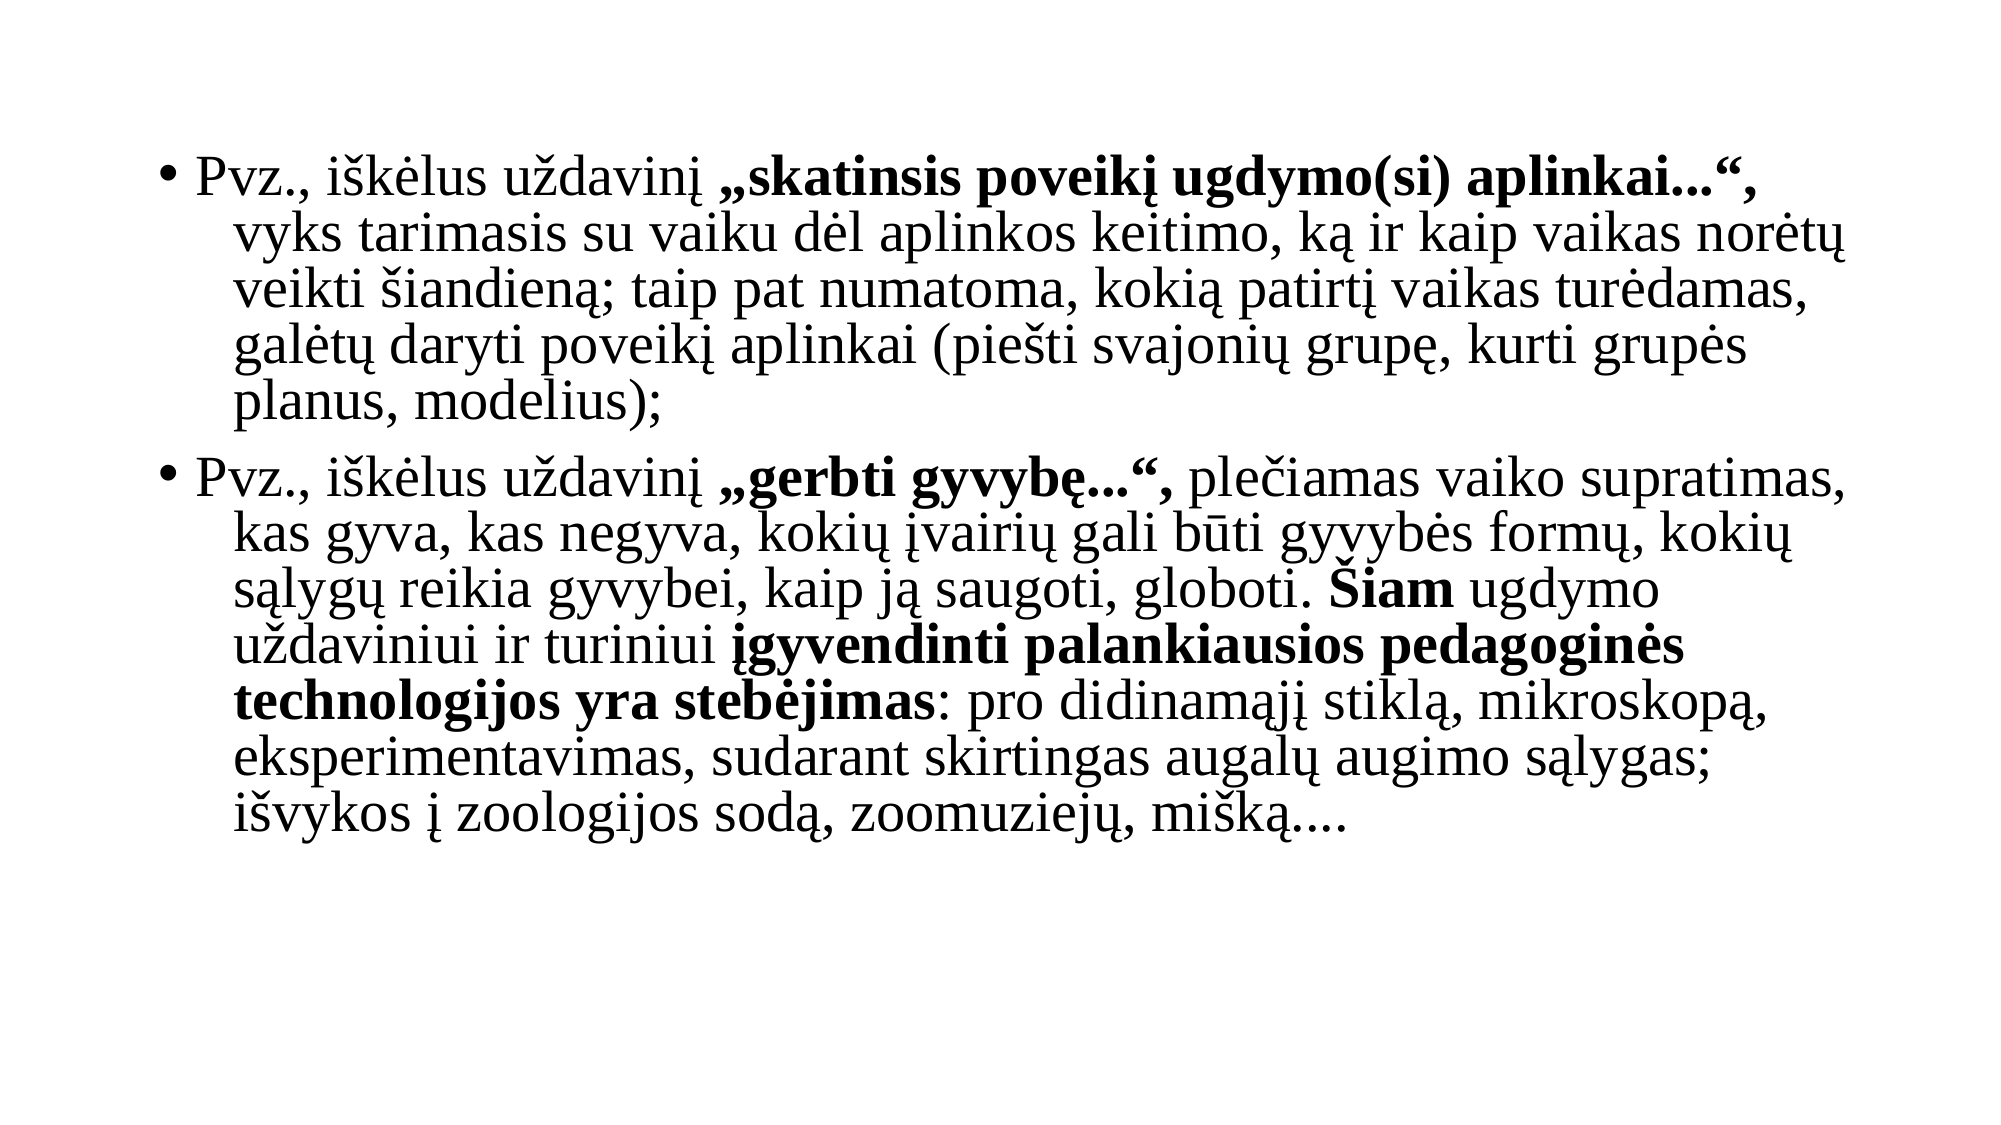

# Pvz., iškėlus uždavinį „skatinsis poveikį ugdymo(si) aplinkai...“, vyks tarimasis su vaiku dėl aplinkos keitimo, ką ir kaip vaikas norėtų veikti šiandieną; taip pat numatoma, kokią patirtį vaikas turėdamas, galėtų daryti poveikį aplinkai (piešti svajonių grupę, kurti grupės planus, modelius);
Pvz., iškėlus uždavinį „gerbti gyvybę...“, plečiamas vaiko supratimas, kas gyva, kas negyva, kokių įvairių gali būti gyvybės formų, kokių sąlygų reikia gyvybei, kaip ją saugoti, globoti. Šiam ugdymo uždaviniui ir turiniui įgyvendinti palankiausios pedagoginės technologijos yra stebėjimas: pro didinamąjį stiklą, mikroskopą, eksperimentavimas, sudarant skirtingas augalų augimo sąlygas; išvykos į zoologijos sodą, zoomuziejų, mišką....